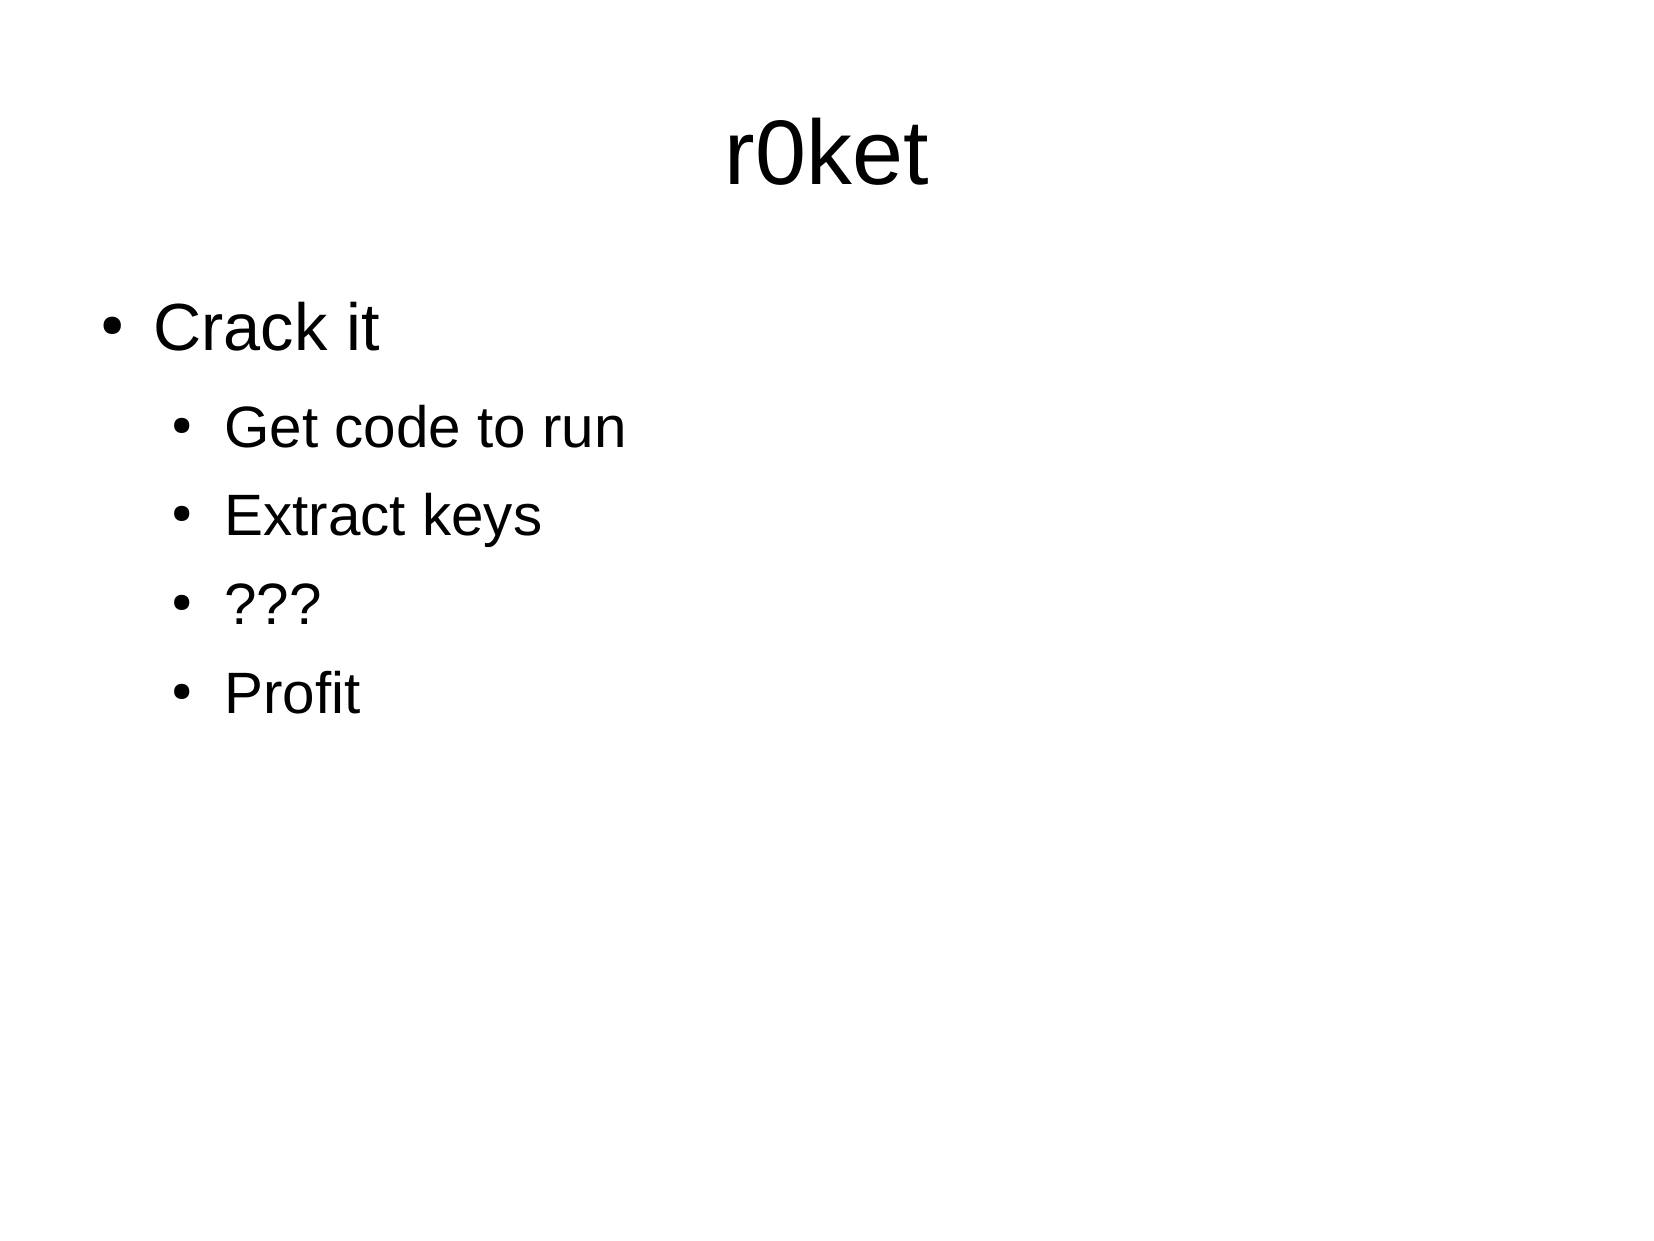

# r0ket
Crack it
Get code to run
Extract keys
???
Profit